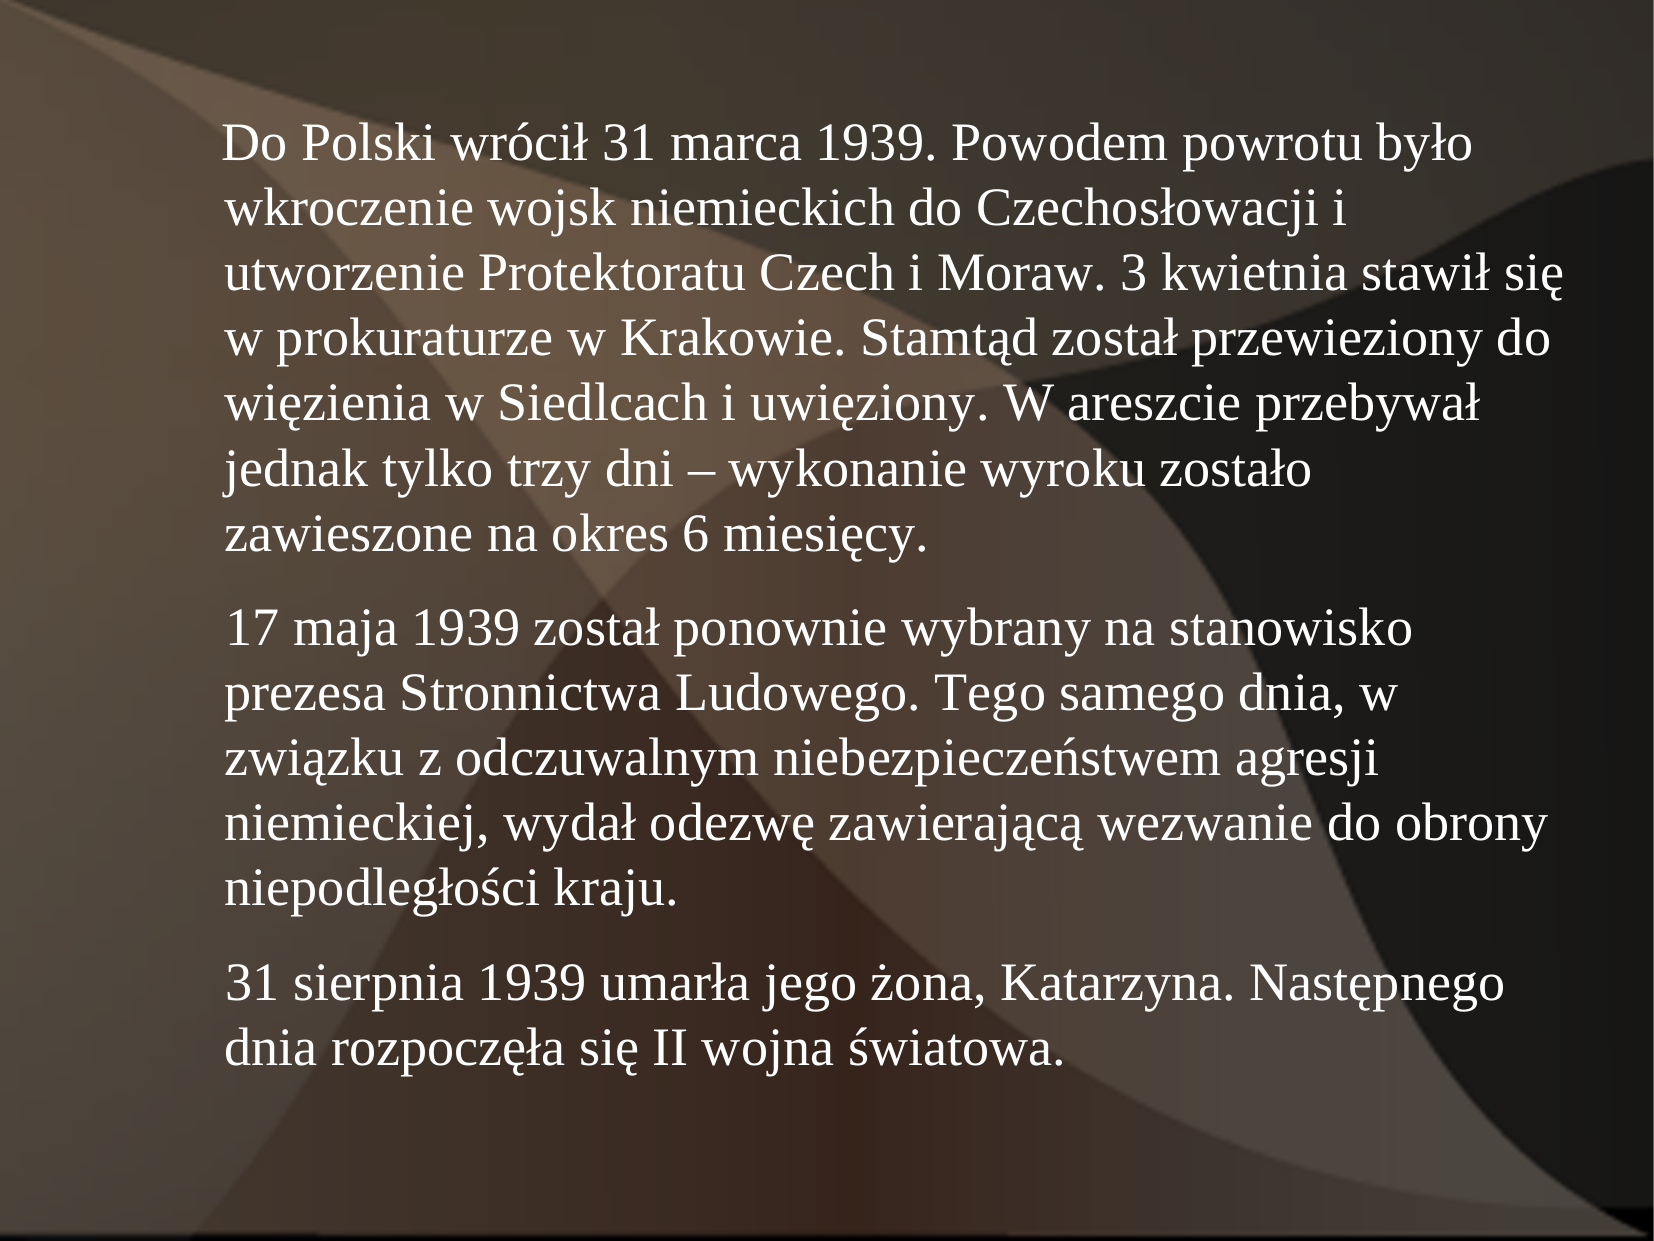

# Do Polski wrócił 31 marca 1939. Powodem powrotu było wkroczenie wojsk niemieckich do Czechosłowacji i utworzenie Protektoratu Czech i Moraw. 3 kwietnia stawił się w prokuraturze w Krakowie. Stamtąd został przewieziony do więzienia w Siedlcach i uwięziony. W areszcie przebywał jednak tylko trzy dni – wykonanie wyroku zostało zawieszone na okres 6 miesięcy.
 17 maja 1939 został ponownie wybrany na stanowisko prezesa Stronnictwa Ludowego. Tego samego dnia, w związku z odczuwalnym niebezpieczeństwem agresji niemieckiej, wydał odezwę zawierającą wezwanie do obrony niepodległości kraju.
 31 sierpnia 1939 umarła jego żona, Katarzyna. Następnego dnia rozpoczęła się II wojna światowa.